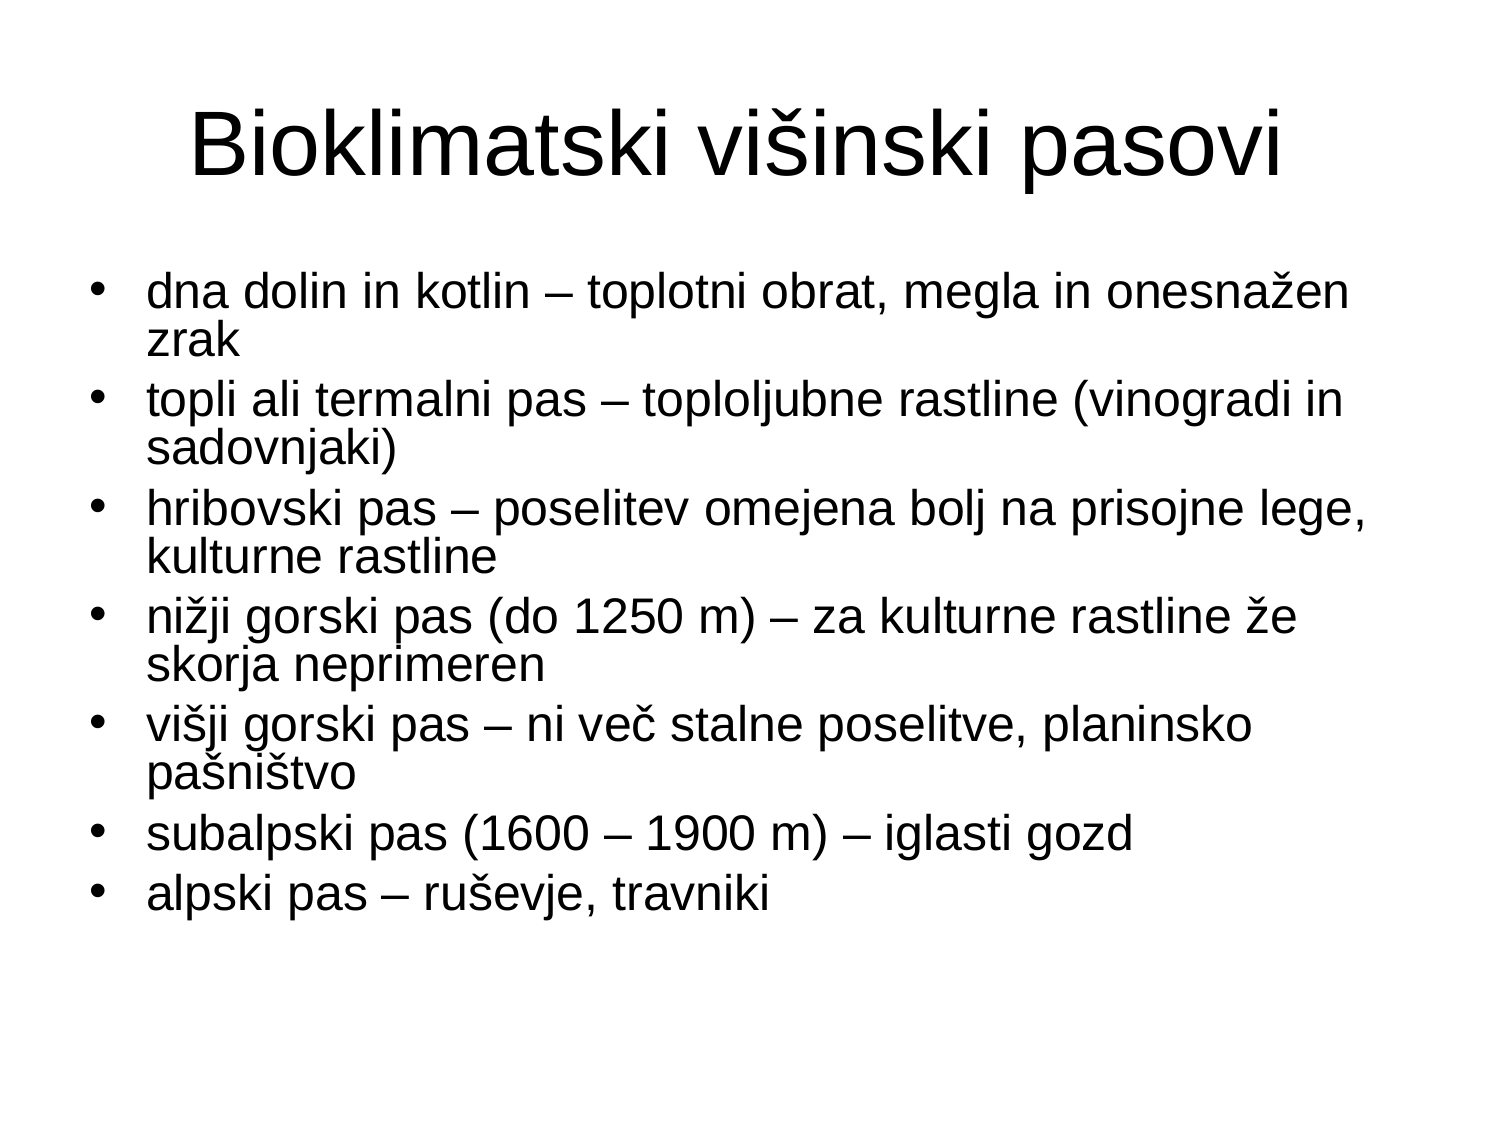

# Bioklimatski višinski pasovi
dna dolin in kotlin – toplotni obrat, megla in onesnažen zrak
topli ali termalni pas – toploljubne rastline (vinogradi in sadovnjaki)
hribovski pas – poselitev omejena bolj na prisojne lege, kulturne rastline
nižji gorski pas (do 1250 m) – za kulturne rastline že skorja neprimeren
višji gorski pas – ni več stalne poselitve, planinsko pašništvo
subalpski pas (1600 – 1900 m) – iglasti gozd
alpski pas – ruševje, travniki